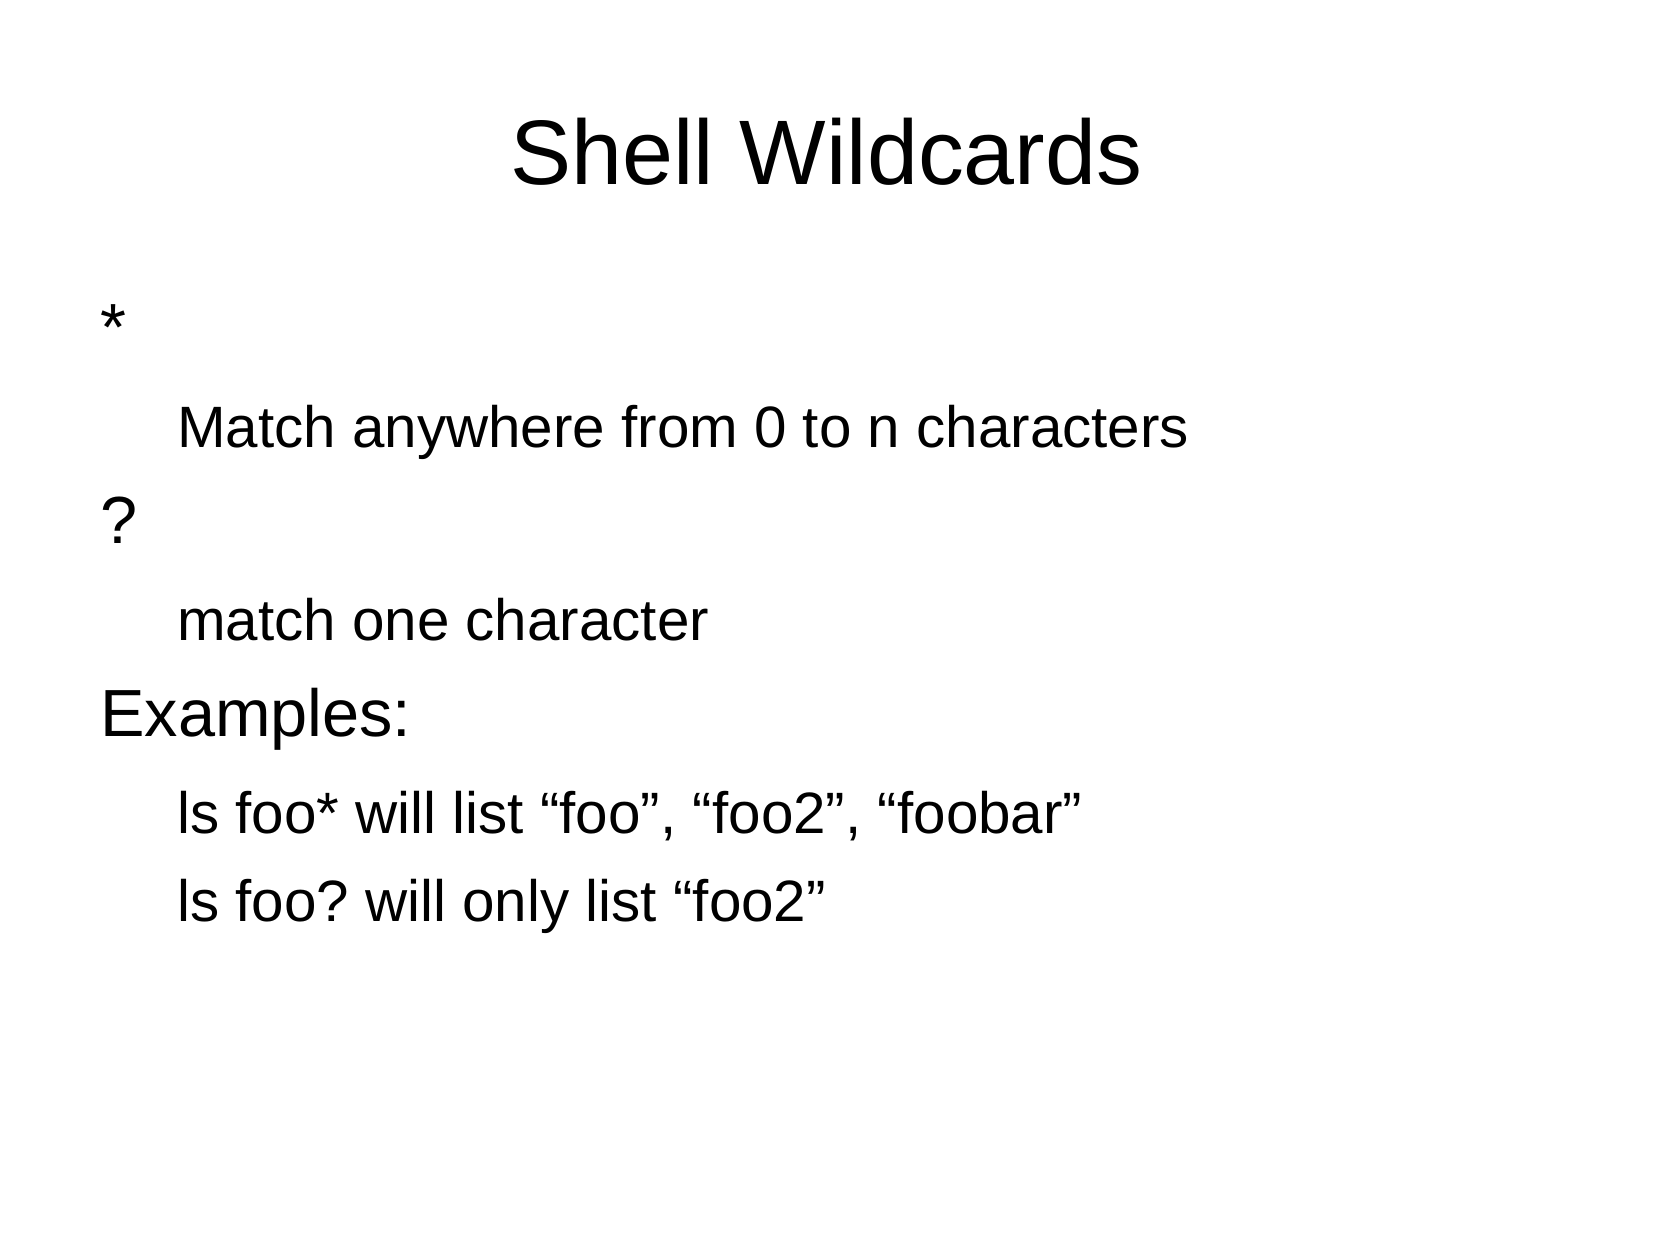

# Shell Wildcards
*
Match anywhere from 0 to n characters
?
match one character
Examples:
ls foo* will list “foo”, “foo2”, “foobar”
ls foo? will only list “foo2”